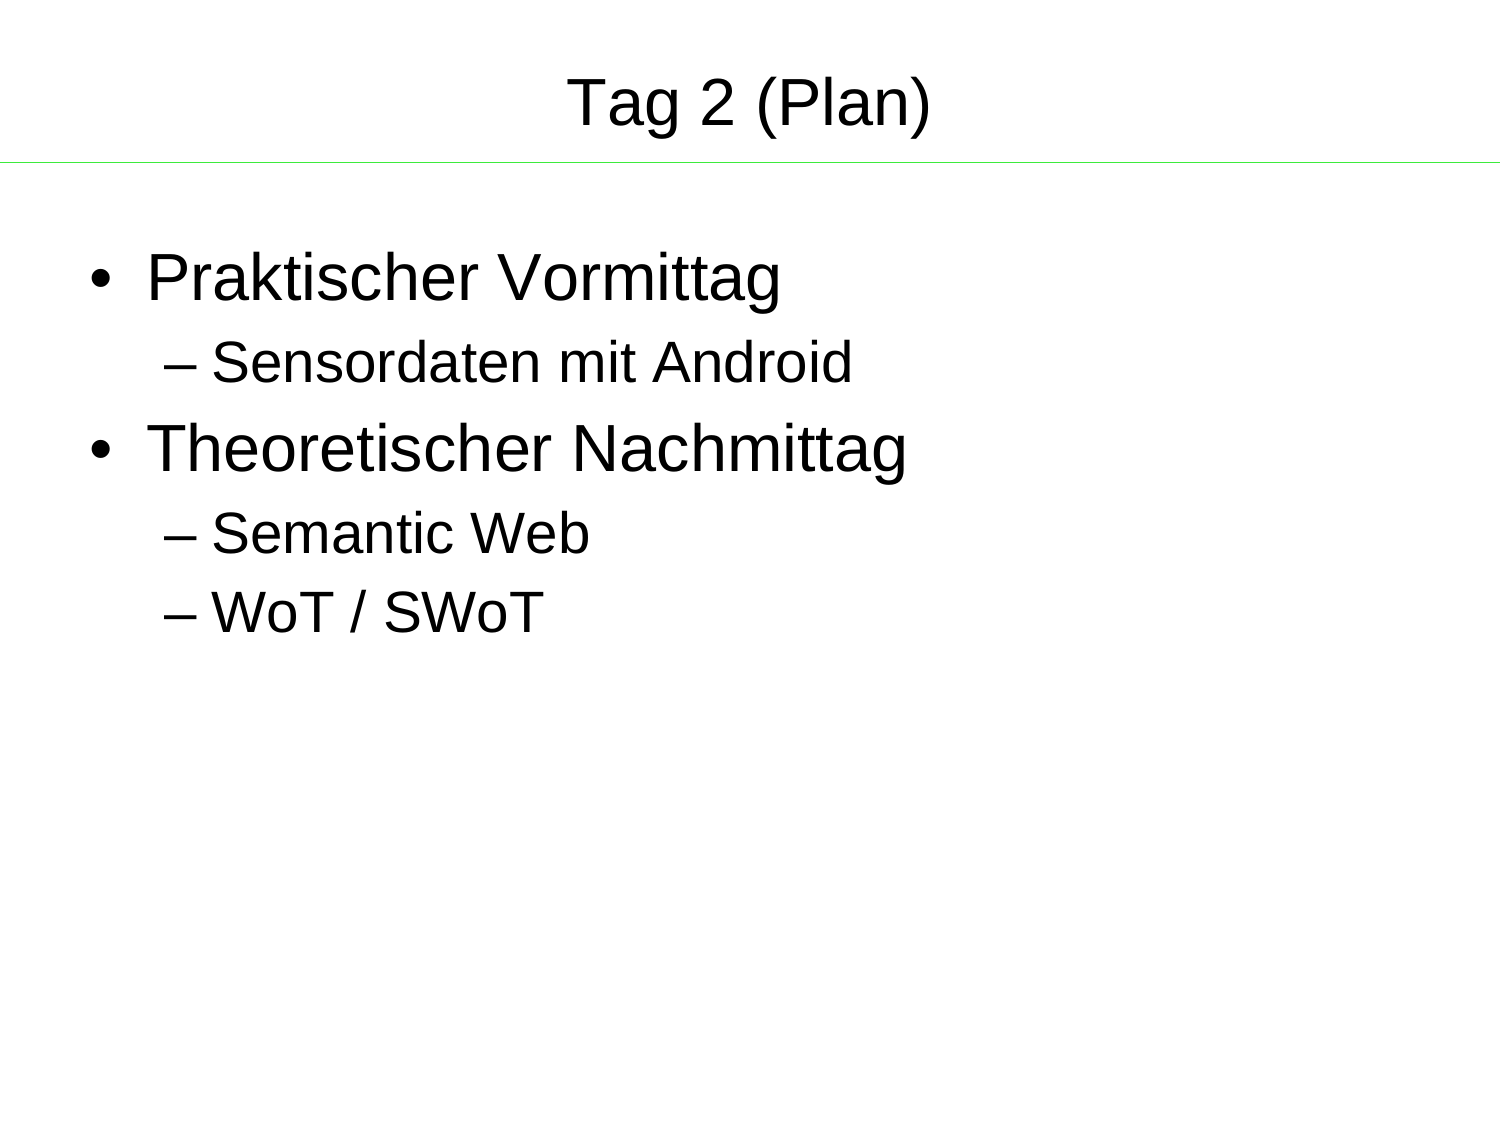

# Tag 2 (Plan)
Praktischer Vormittag
Sensordaten mit Android
Theoretischer Nachmittag
Semantic Web
WoT / SWoT